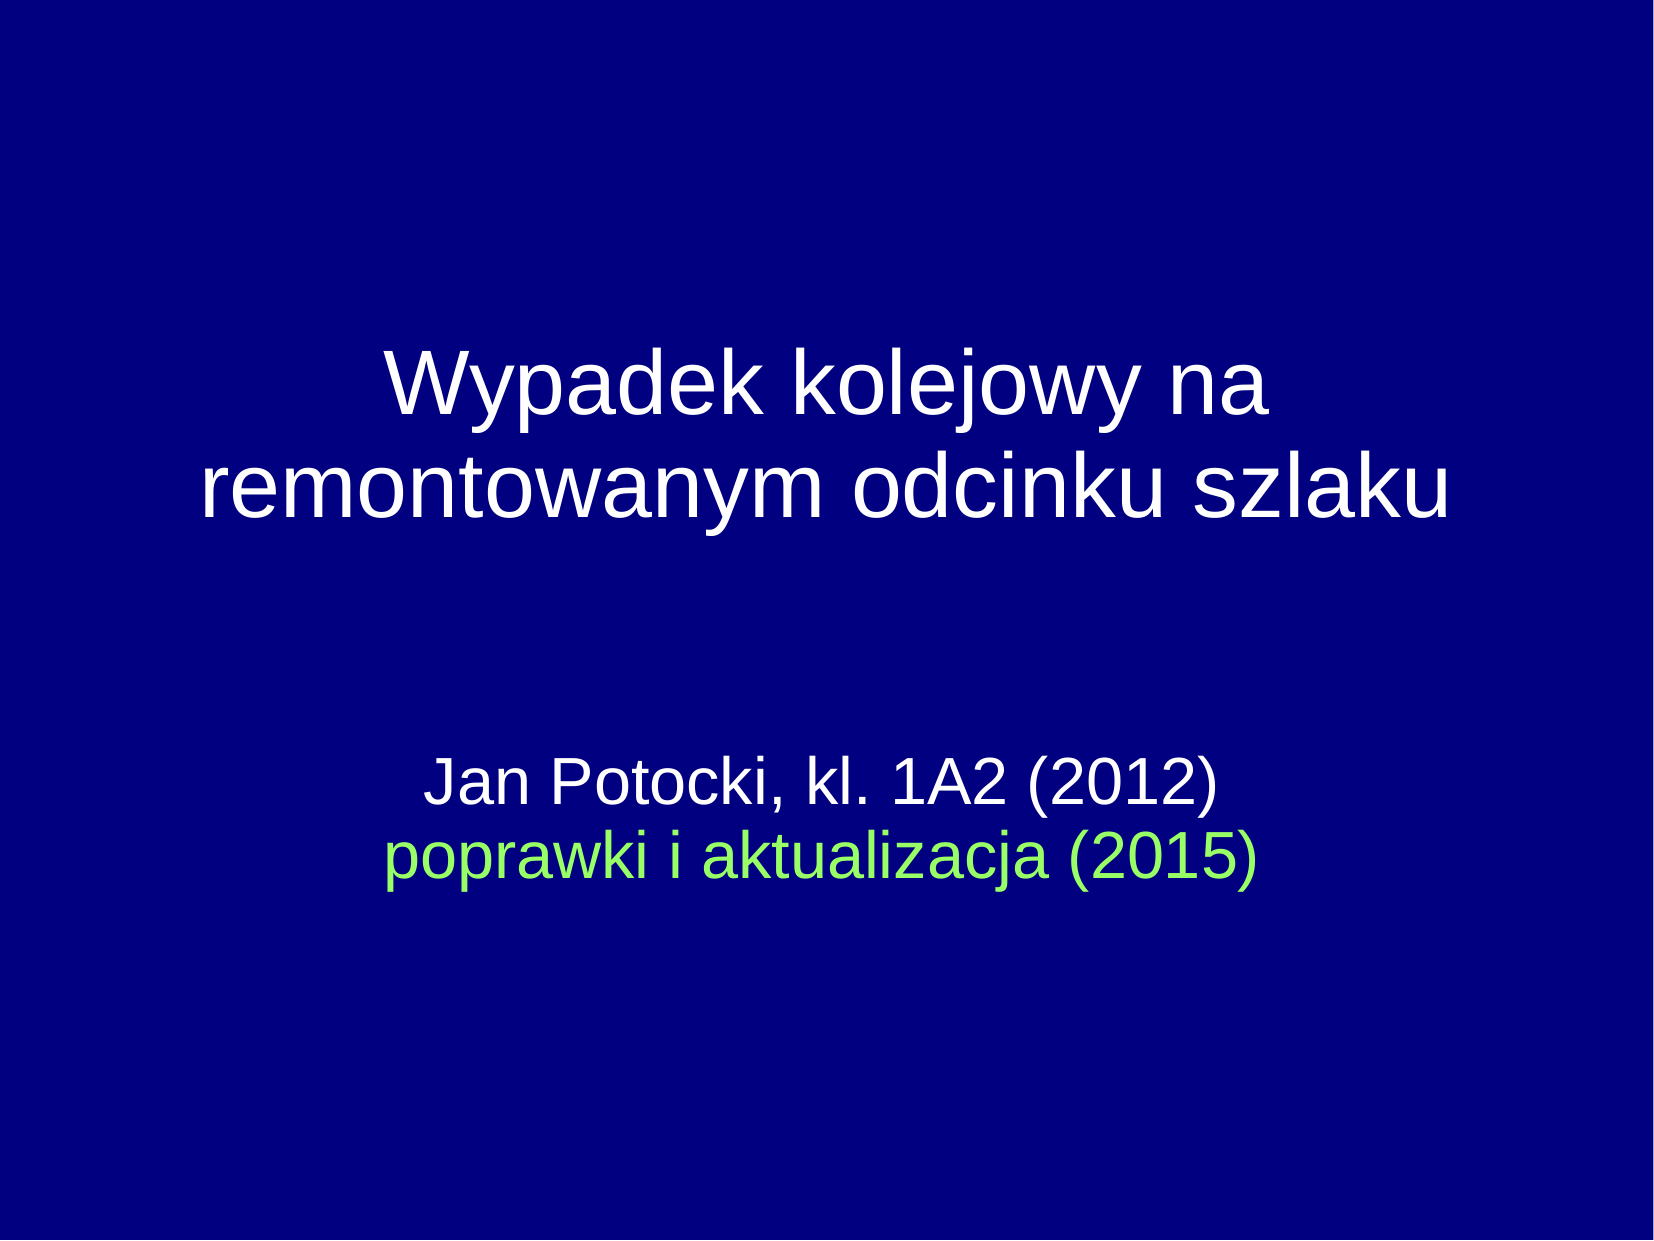

# Wypadek kolejowy na remontowanym odcinku szlaku
Jan Potocki, kl. 1A2 (2012)
poprawki i aktualizacja (2015)